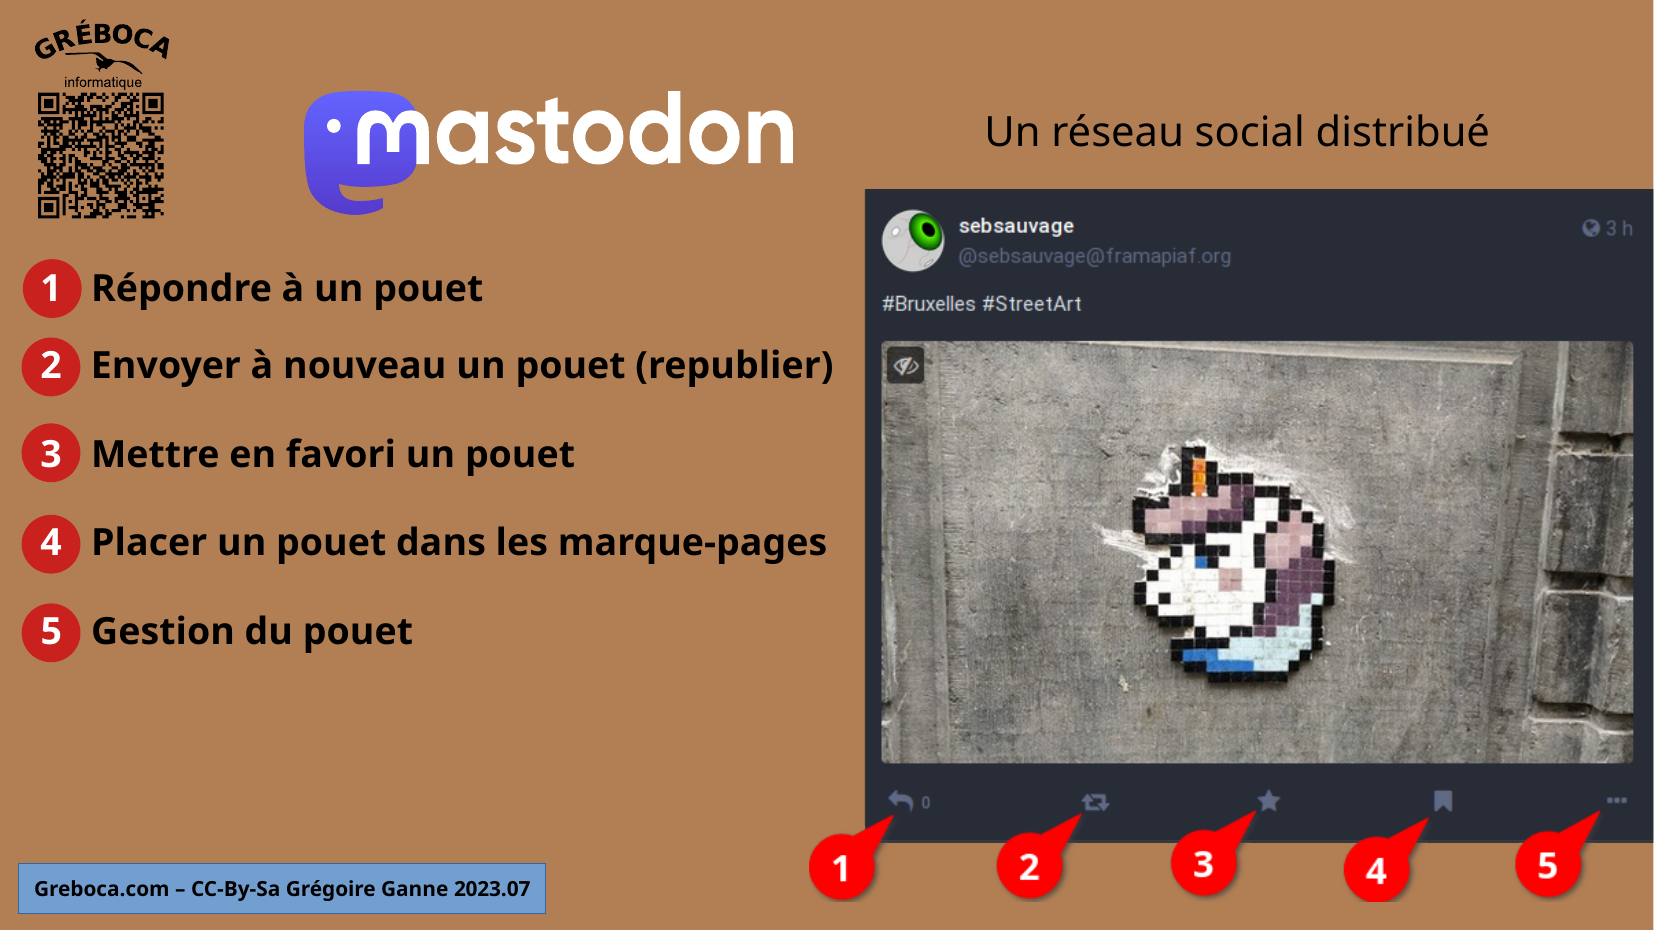

# Un réseau social distribué
1  Répondre à un pouet
2  Envoyer à nouveau un pouet (republier)
3  Mettre en favori un pouet
4  Placer un pouet dans les marque-pages
5  Gestion du pouet
Greboca.com – CC-By-Sa Grégoire Ganne 2023.07